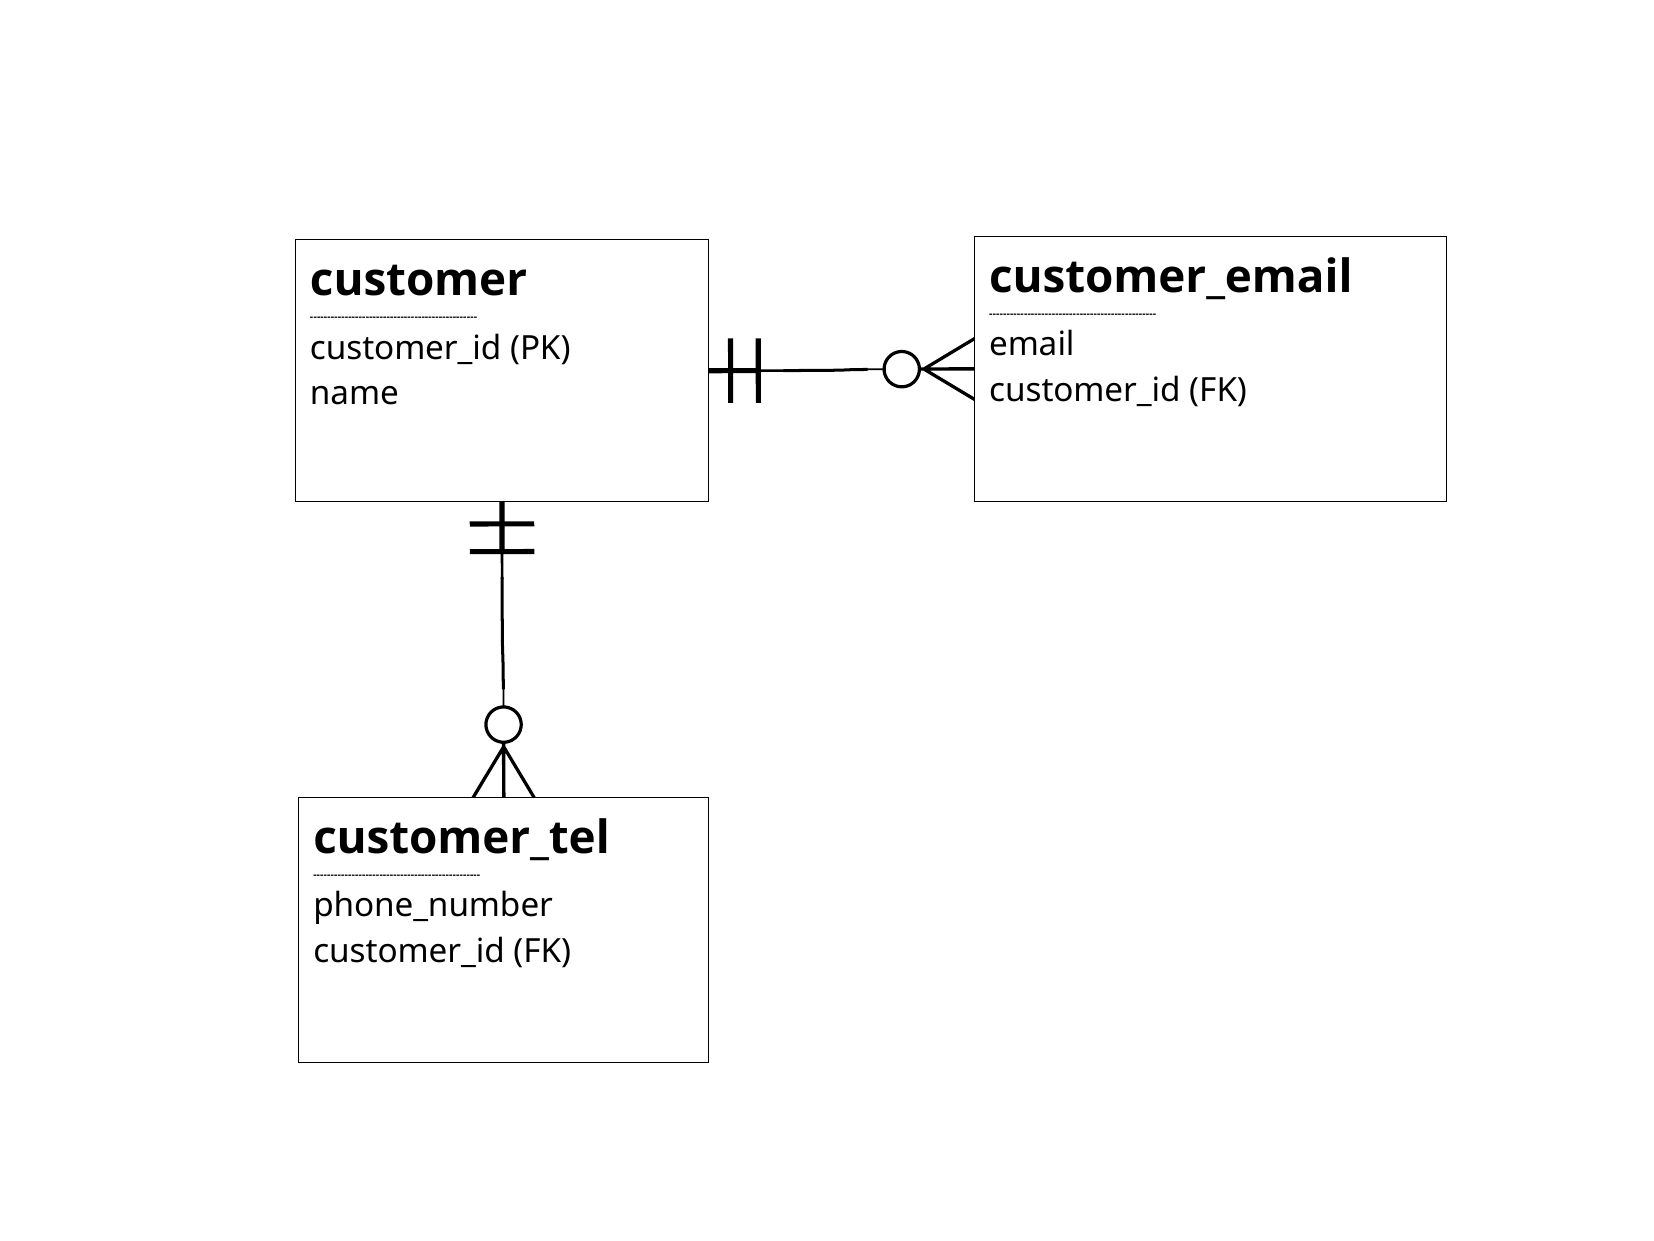

customer_email
------------------------------------------------
email
customer_id (FK)
customer
------------------------------------------------
customer_id (PK)
name
customer_tel
------------------------------------------------
phone_number
customer_id (FK)